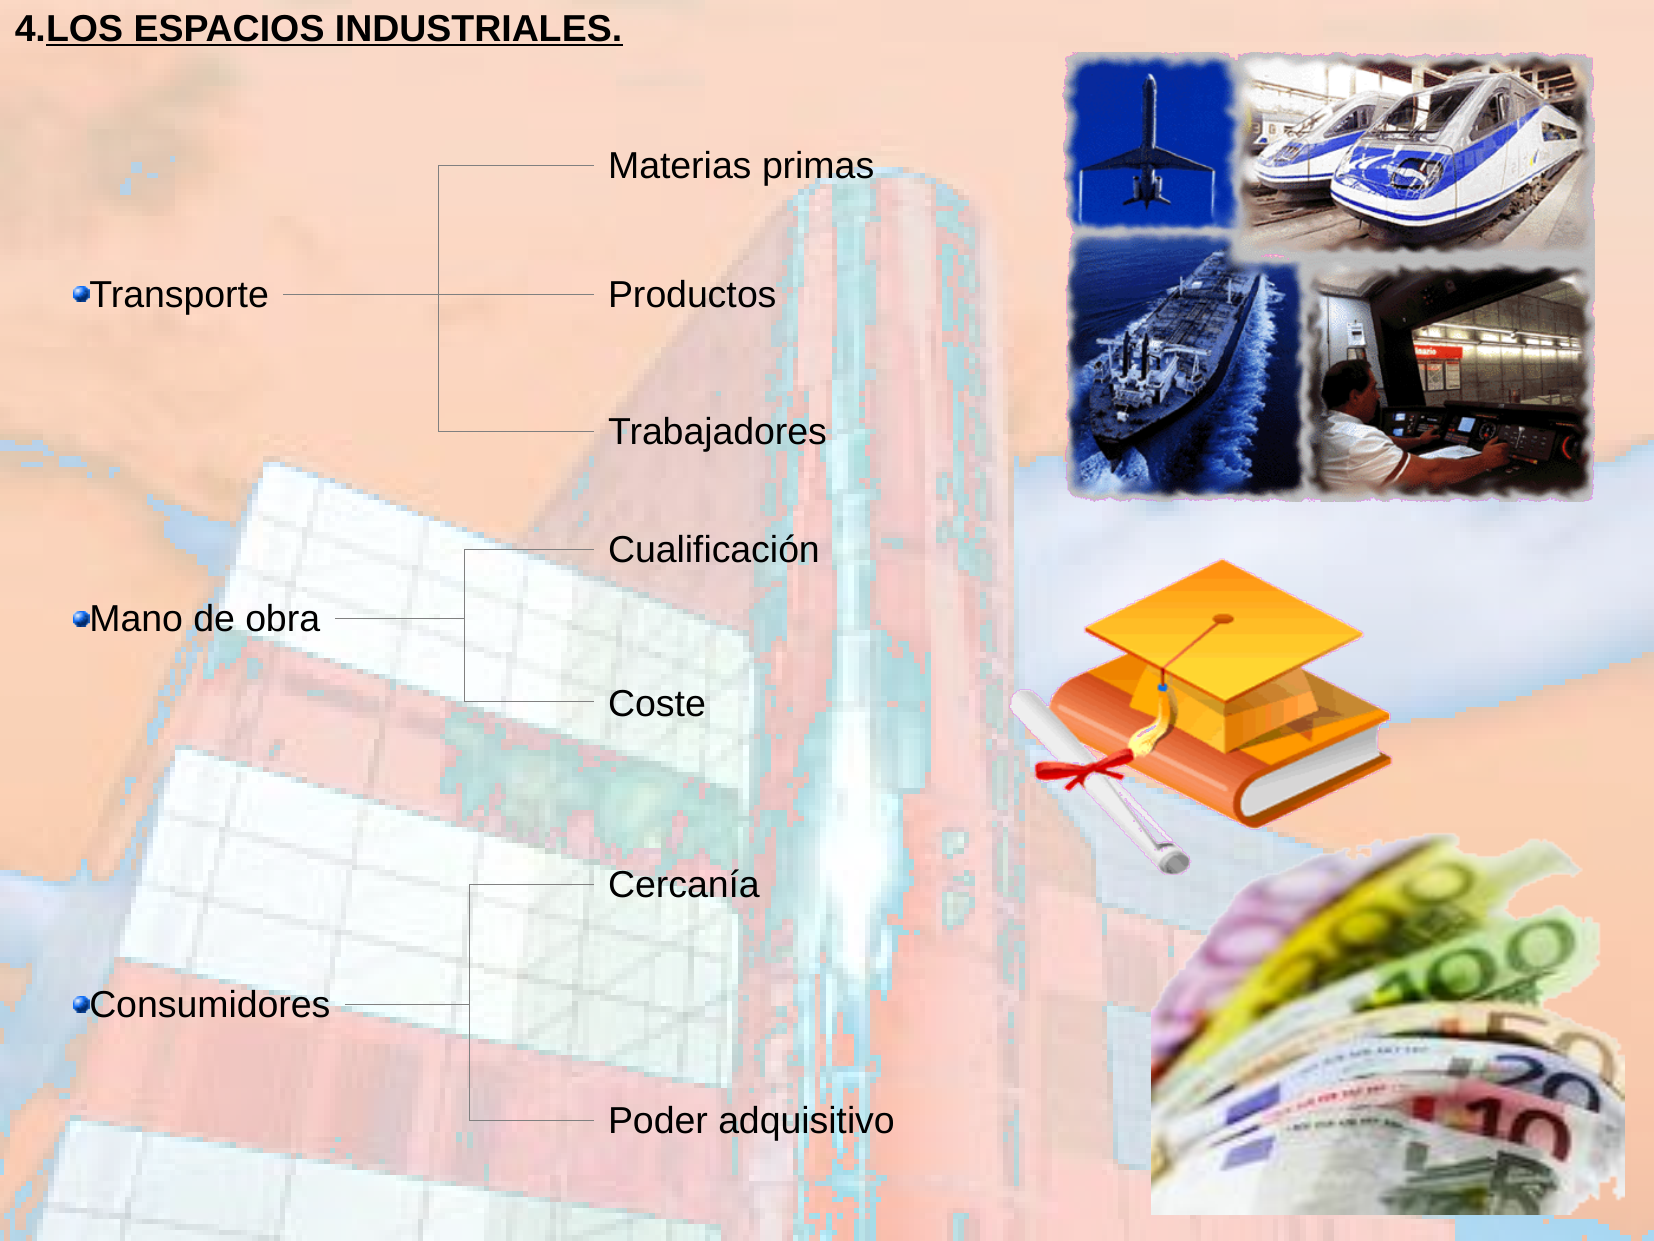

4.LOS ESPACIOS INDUSTRIALES.
Materias primas
Transporte
Productos
Trabajadores
Cualificación
Mano de obra
Coste
Cercanía
Consumidores
Poder adquisitivo